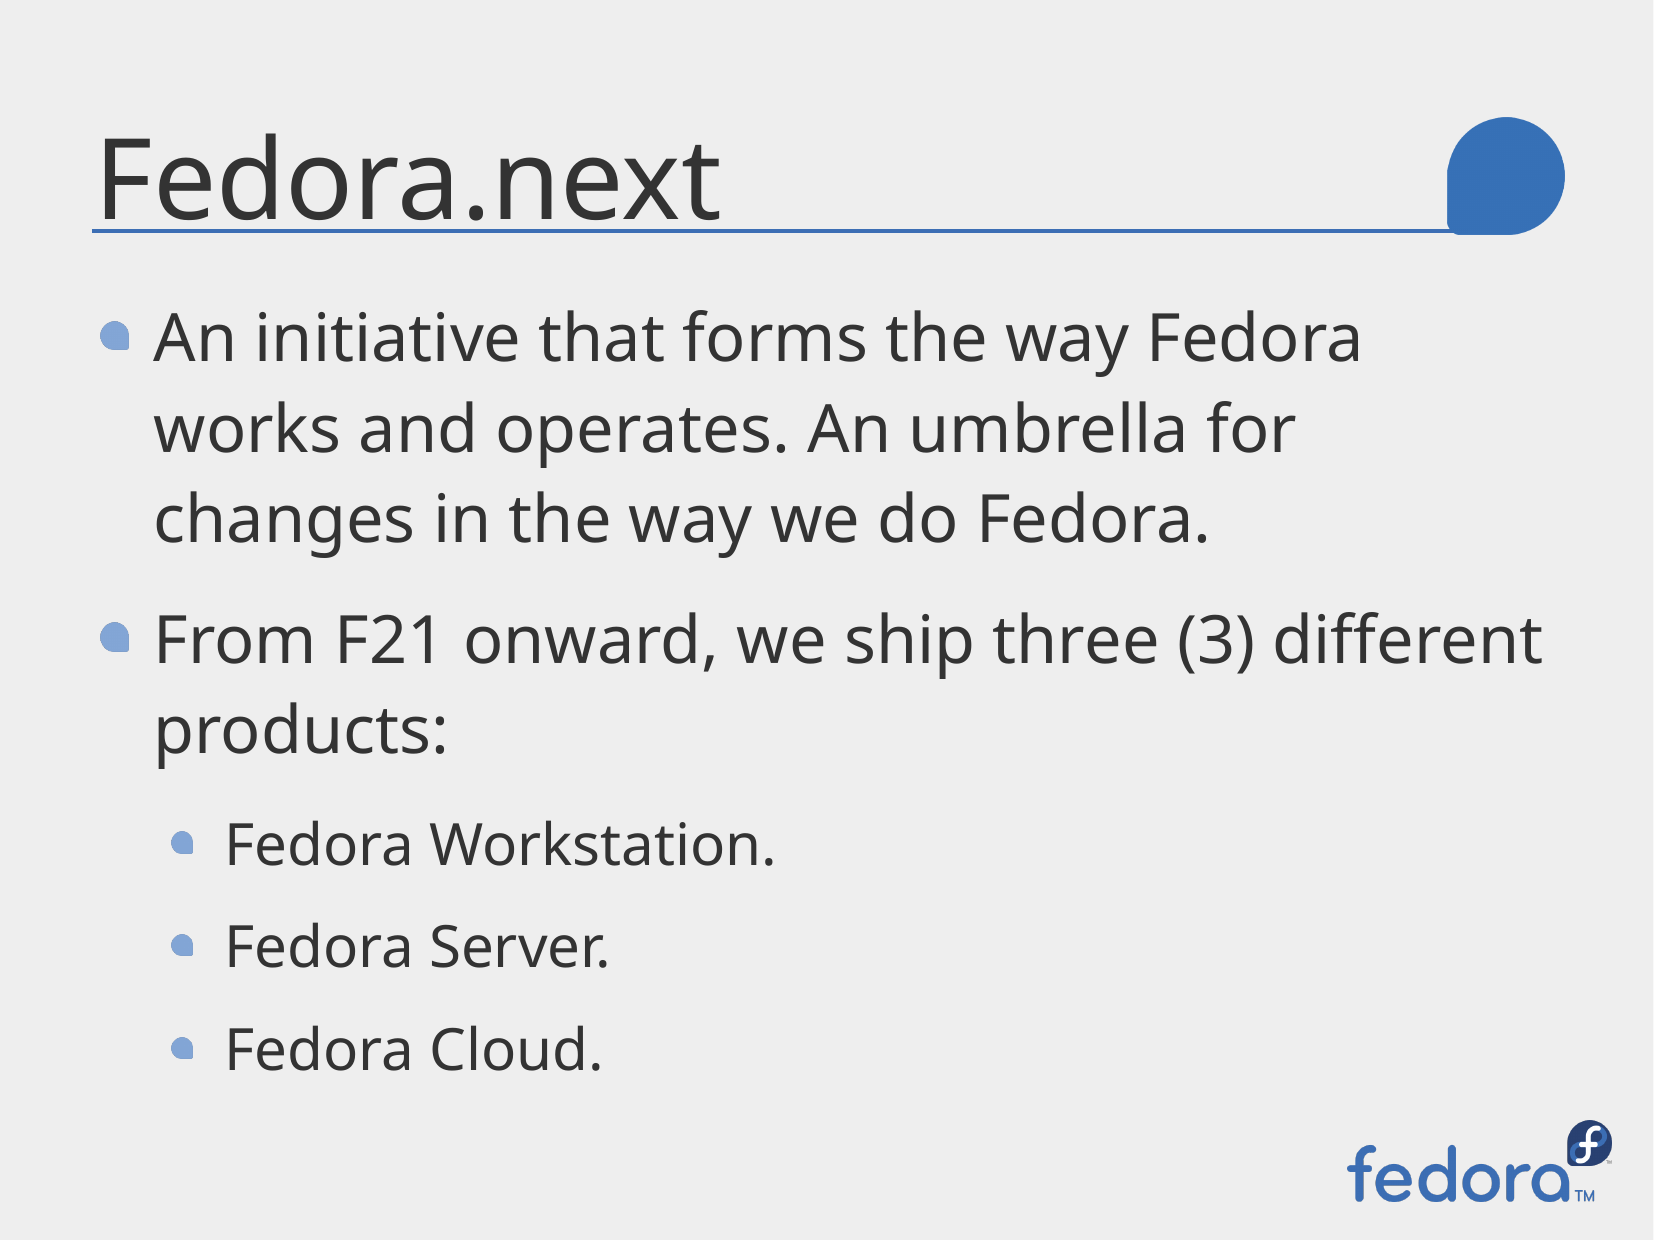

Fedora.next
# An initiative that forms the way Fedora works and operates. An umbrella for changes in the way we do Fedora.
From F21 onward, we ship three (3) different products:
Fedora Workstation.
Fedora Server.
Fedora Cloud.